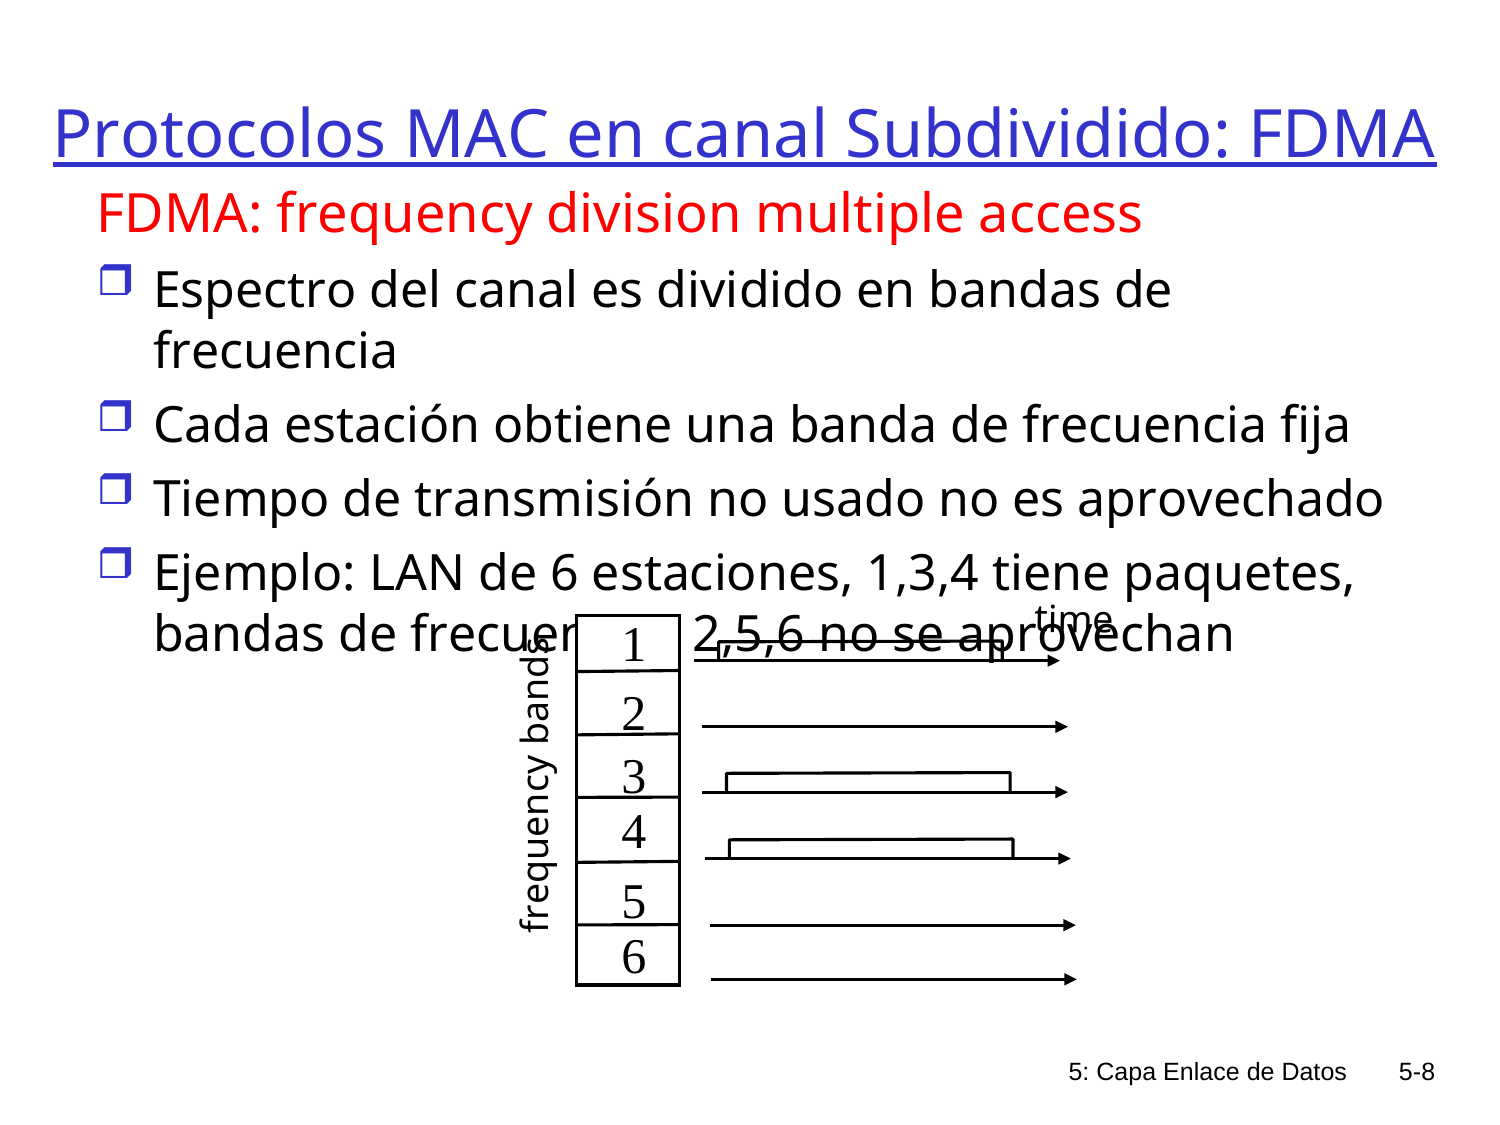

# Protocolos MAC en canal Subdividido: FDMA
FDMA: frequency division multiple access
Espectro del canal es dividido en bandas de frecuencia
Cada estación obtiene una banda de frecuencia fija
Tiempo de transmisión no usado no es aprovechado
Ejemplo: LAN de 6 estaciones, 1,3,4 tiene paquetes, bandas de frecuencias 2,5,6 no se aprovechan
time
frequency bands
1
2
3
4
5
6
8